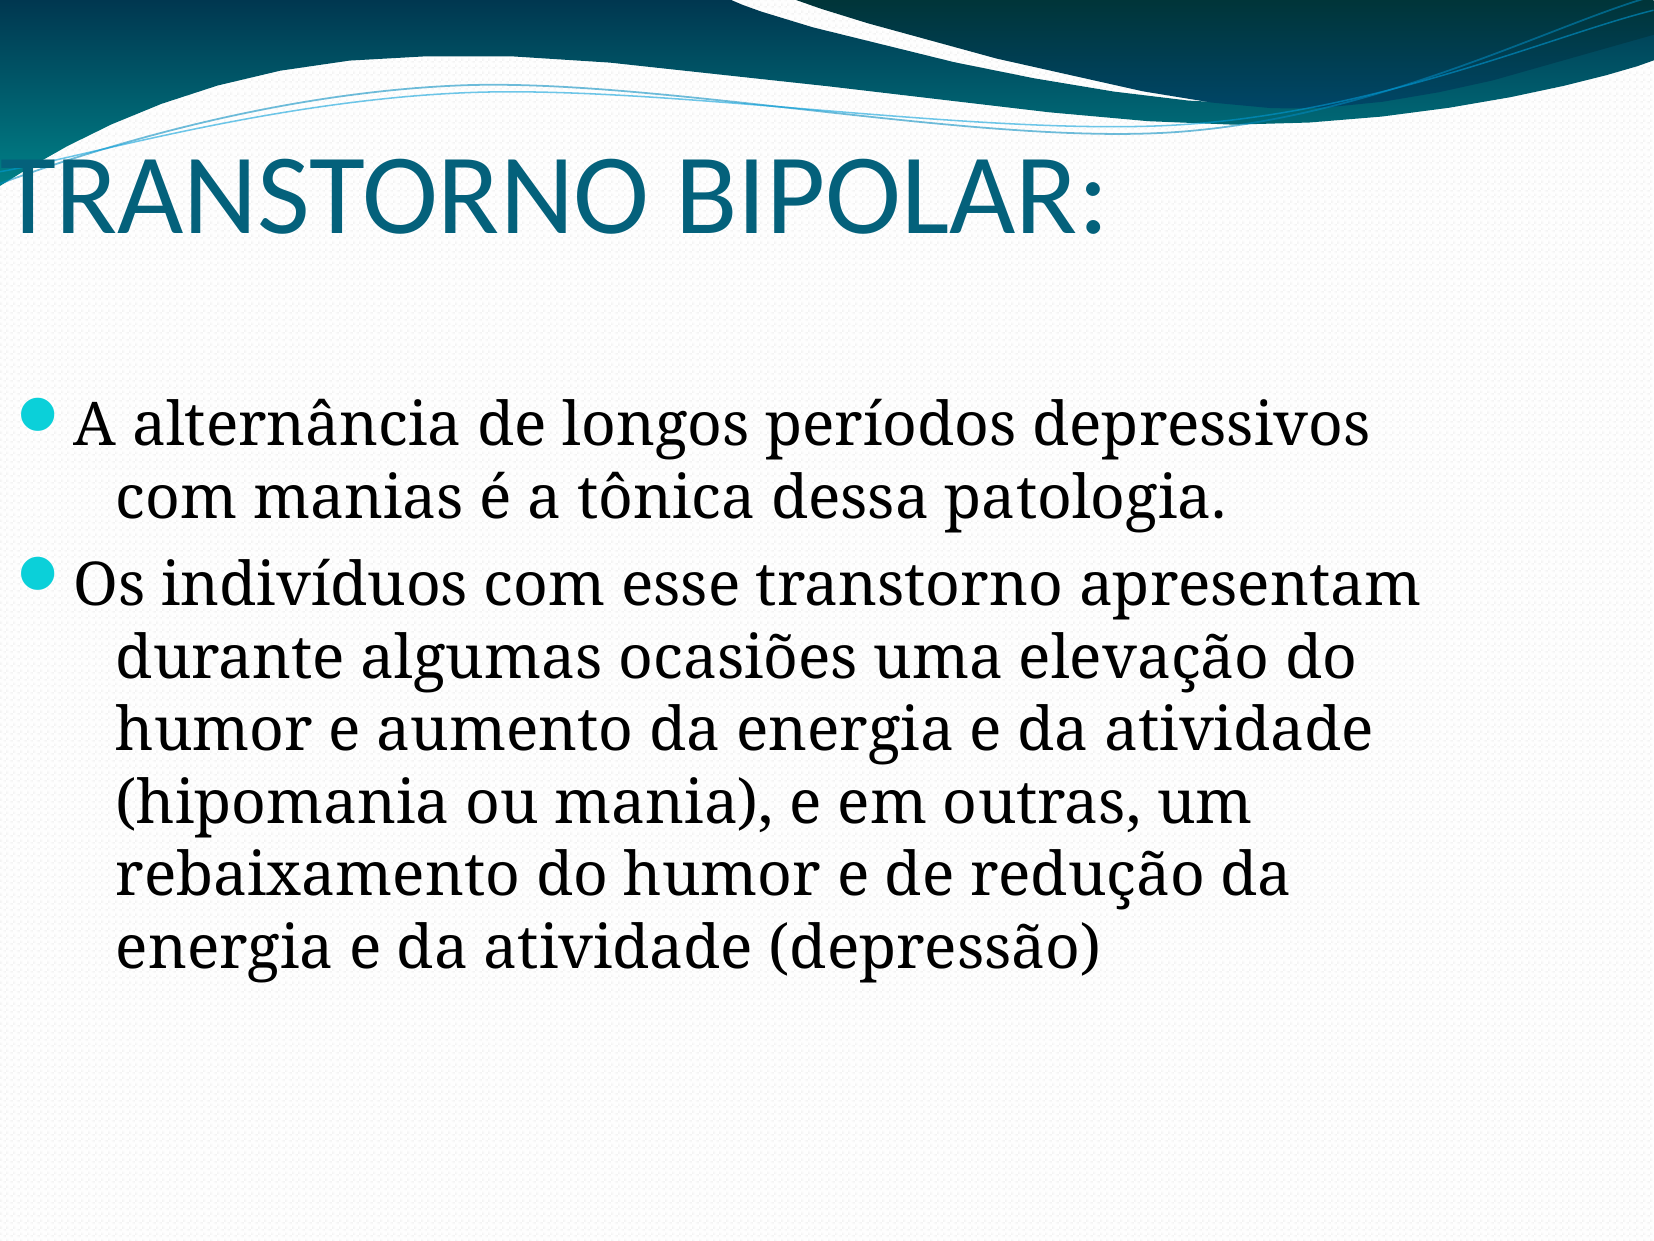

# TRANSTORNO BIPOLAR:
A alternância de longos períodos depressivos com manias é a tônica dessa patologia.
Os indivíduos com esse transtorno apresentam durante algumas ocasiões uma elevação do humor e aumento da energia e da atividade (hipomania ou mania), e em outras, um rebaixamento do humor e de redução da energia e da atividade (depressão)